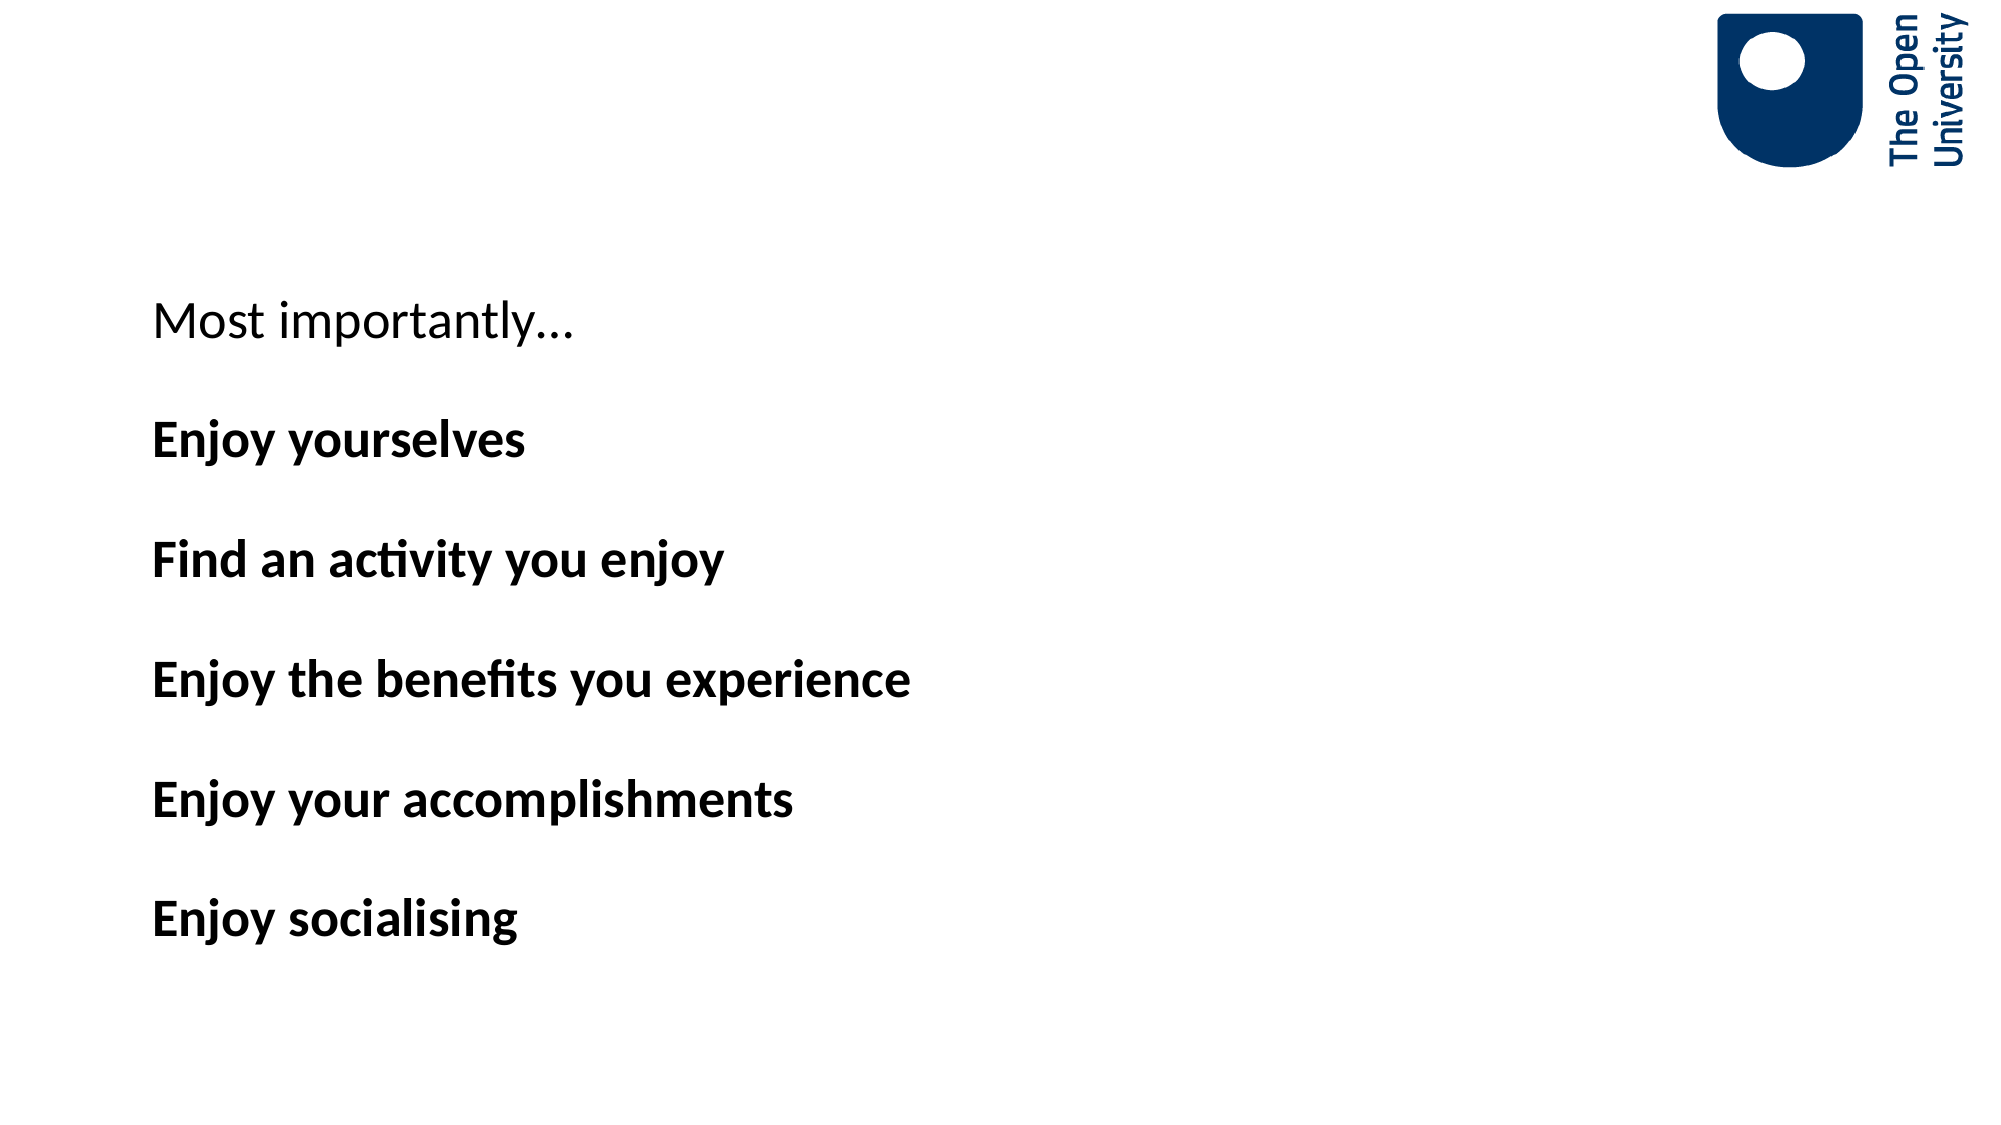

# Most importantly…
Enjoy yourselves
Find an activity you enjoy
Enjoy the benefits you experience
Enjoy your accomplishments
Enjoy socialising